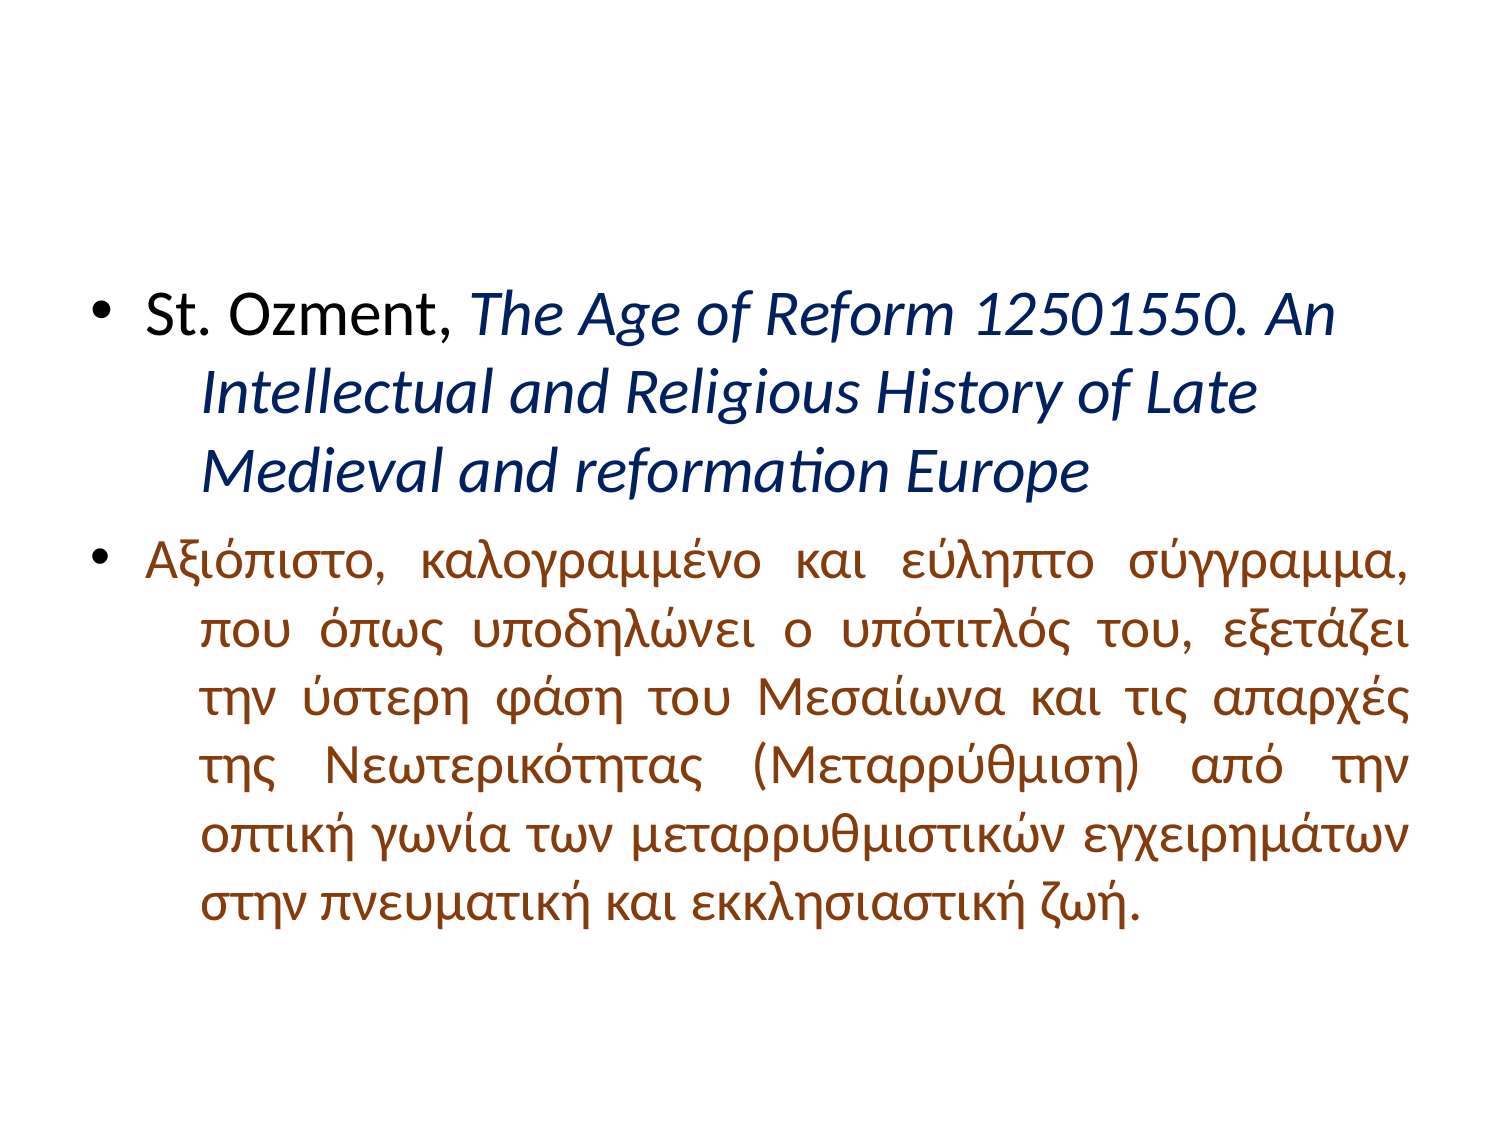

#
St. Ozment, The Age of Reform 12501550. An Intellectual and Religious History of Late Medieval and reformation Europe
Αξιόπιστο, καλογραμμένο και εύληπτο σύγγραμμα, που όπως υποδηλώνει ο υπότιτλός του, εξετάζει την ύστερη φάση του Μεσαίωνα και τις απαρχές της Νεωτερικότητας (Μεταρρύθμιση) από την οπτική γωνία των μεταρρυθμιστικών εγχειρημάτων στην πνευματική και εκκλησιαστική ζωή.